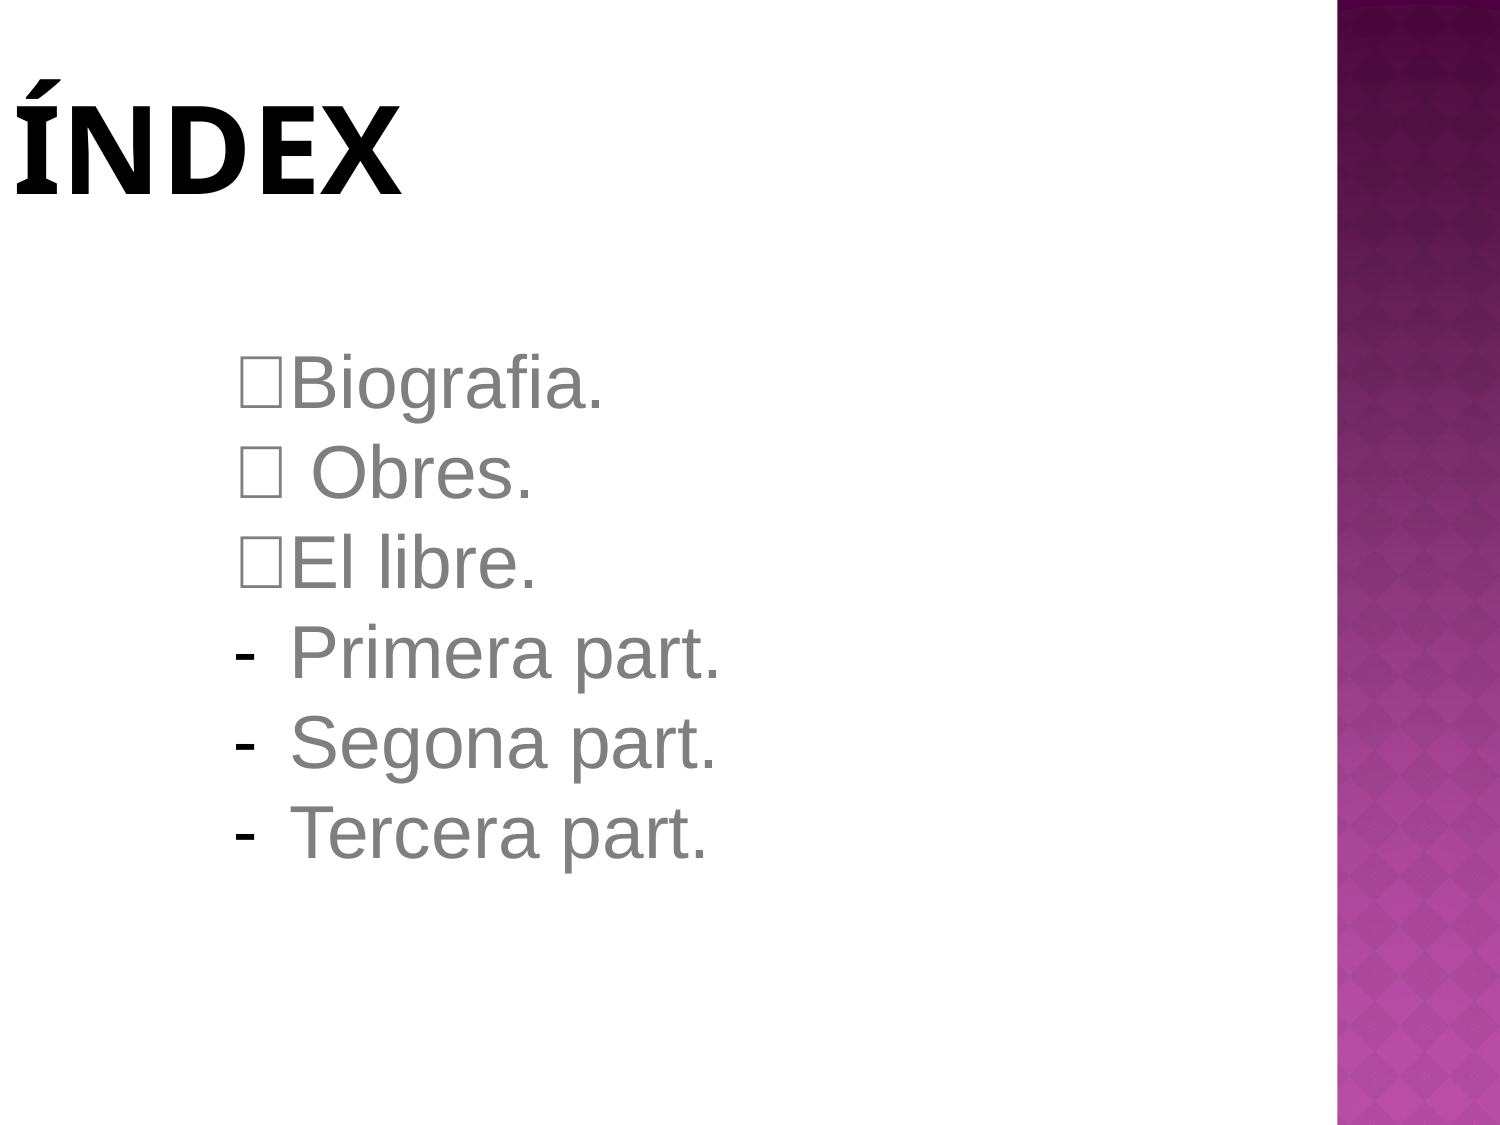

# índex
Biografia.
 Obres.
El libre.
Primera part.
Segona part.
Tercera part.